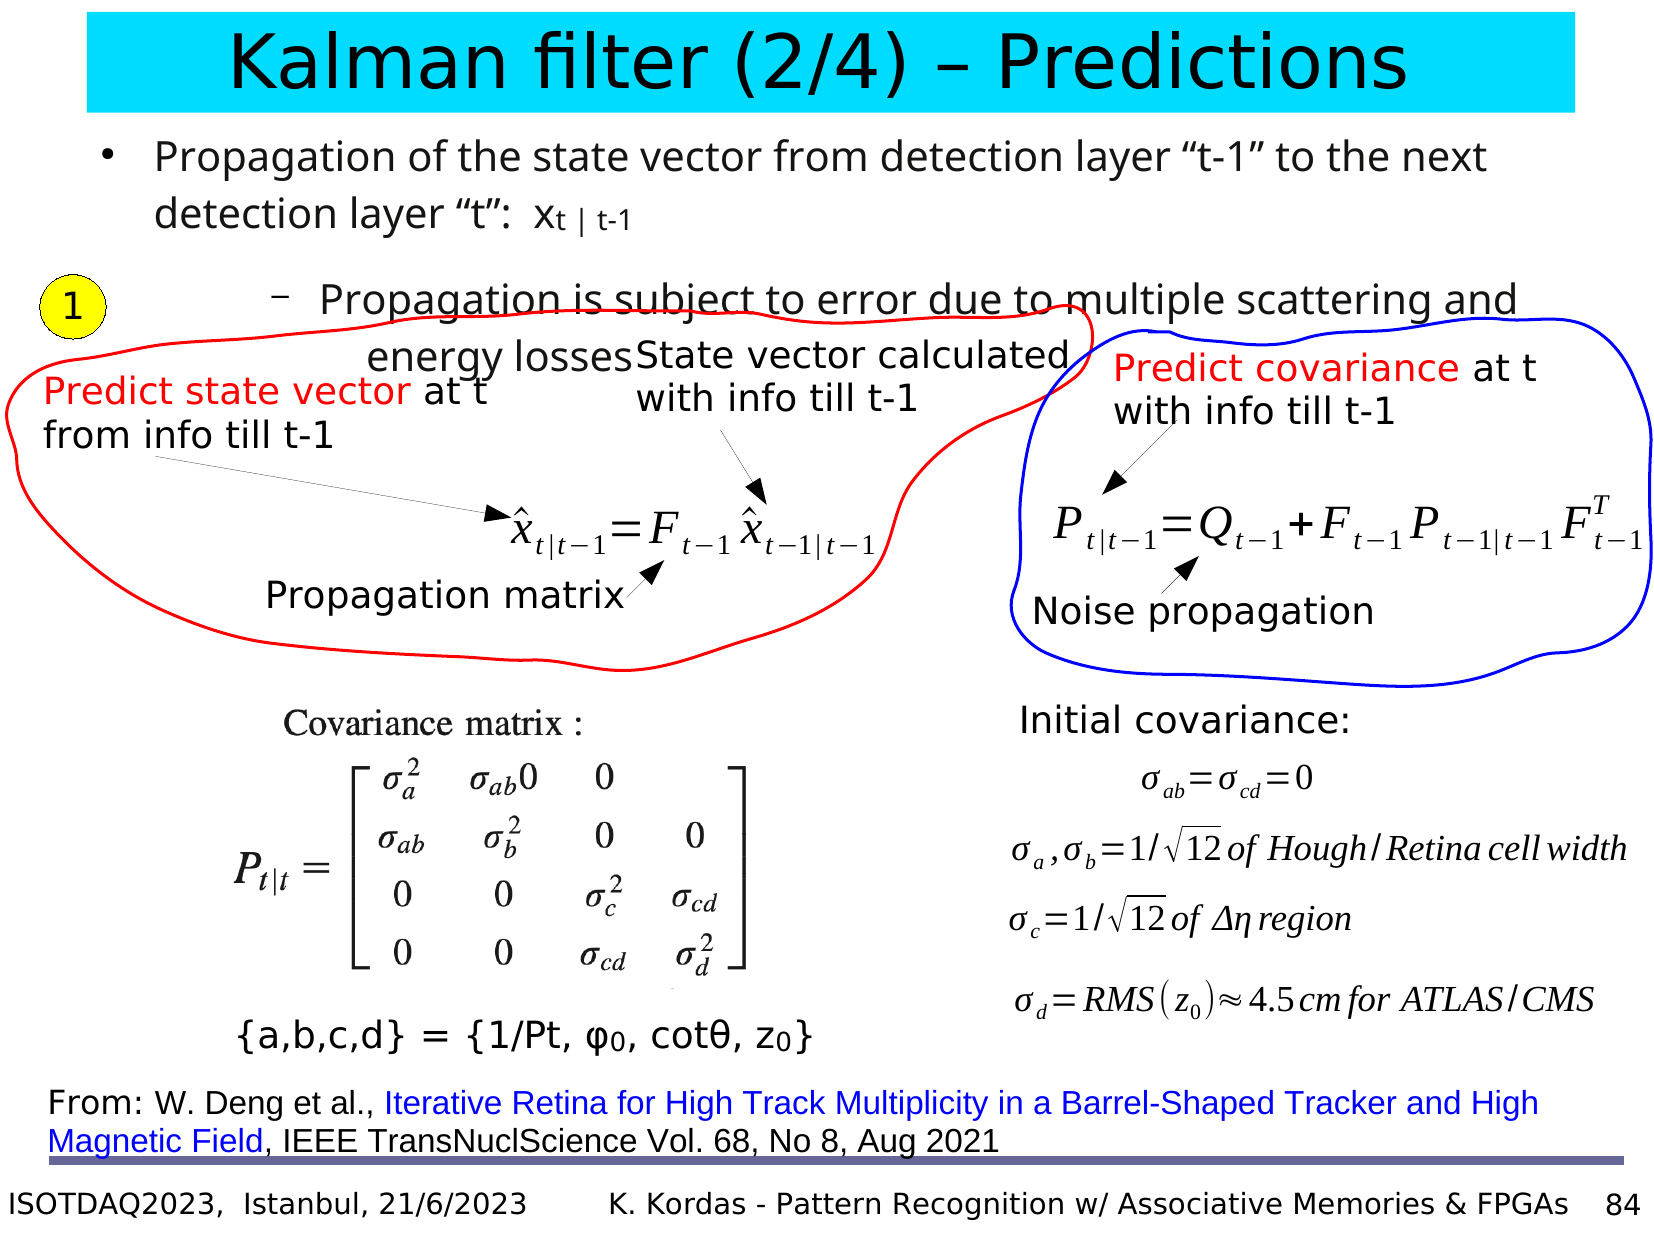

# Kalman filter (2/4) – Predictions
Propagation of the state vector from detection layer “t-1” to the next detection layer “t”: xt | t-1
Propagation is subject to error due to multiple scattering and energy losses
1
State vector calculated
with info till t-1
Predict covariance at t
with info till t-1
Predict state vector at t
from info till t-1
Propagation matrix
Noise propagation
Initial covariance:
{a,b,c,d} = {1/Pt, φ0, cotθ, z0}
From: W. Deng et al., Iterative Retina for High Track Multiplicity in a Barrel-Shaped Tracker and High Magnetic Field, IEEE TransNuclScience Vol. 68, No 8, Aug 2021
ISOTDAQ2023, Istanbul, 21/6/2023
K. Kordas - Pattern Recognition w/ Associative Memories & FPGAs
84